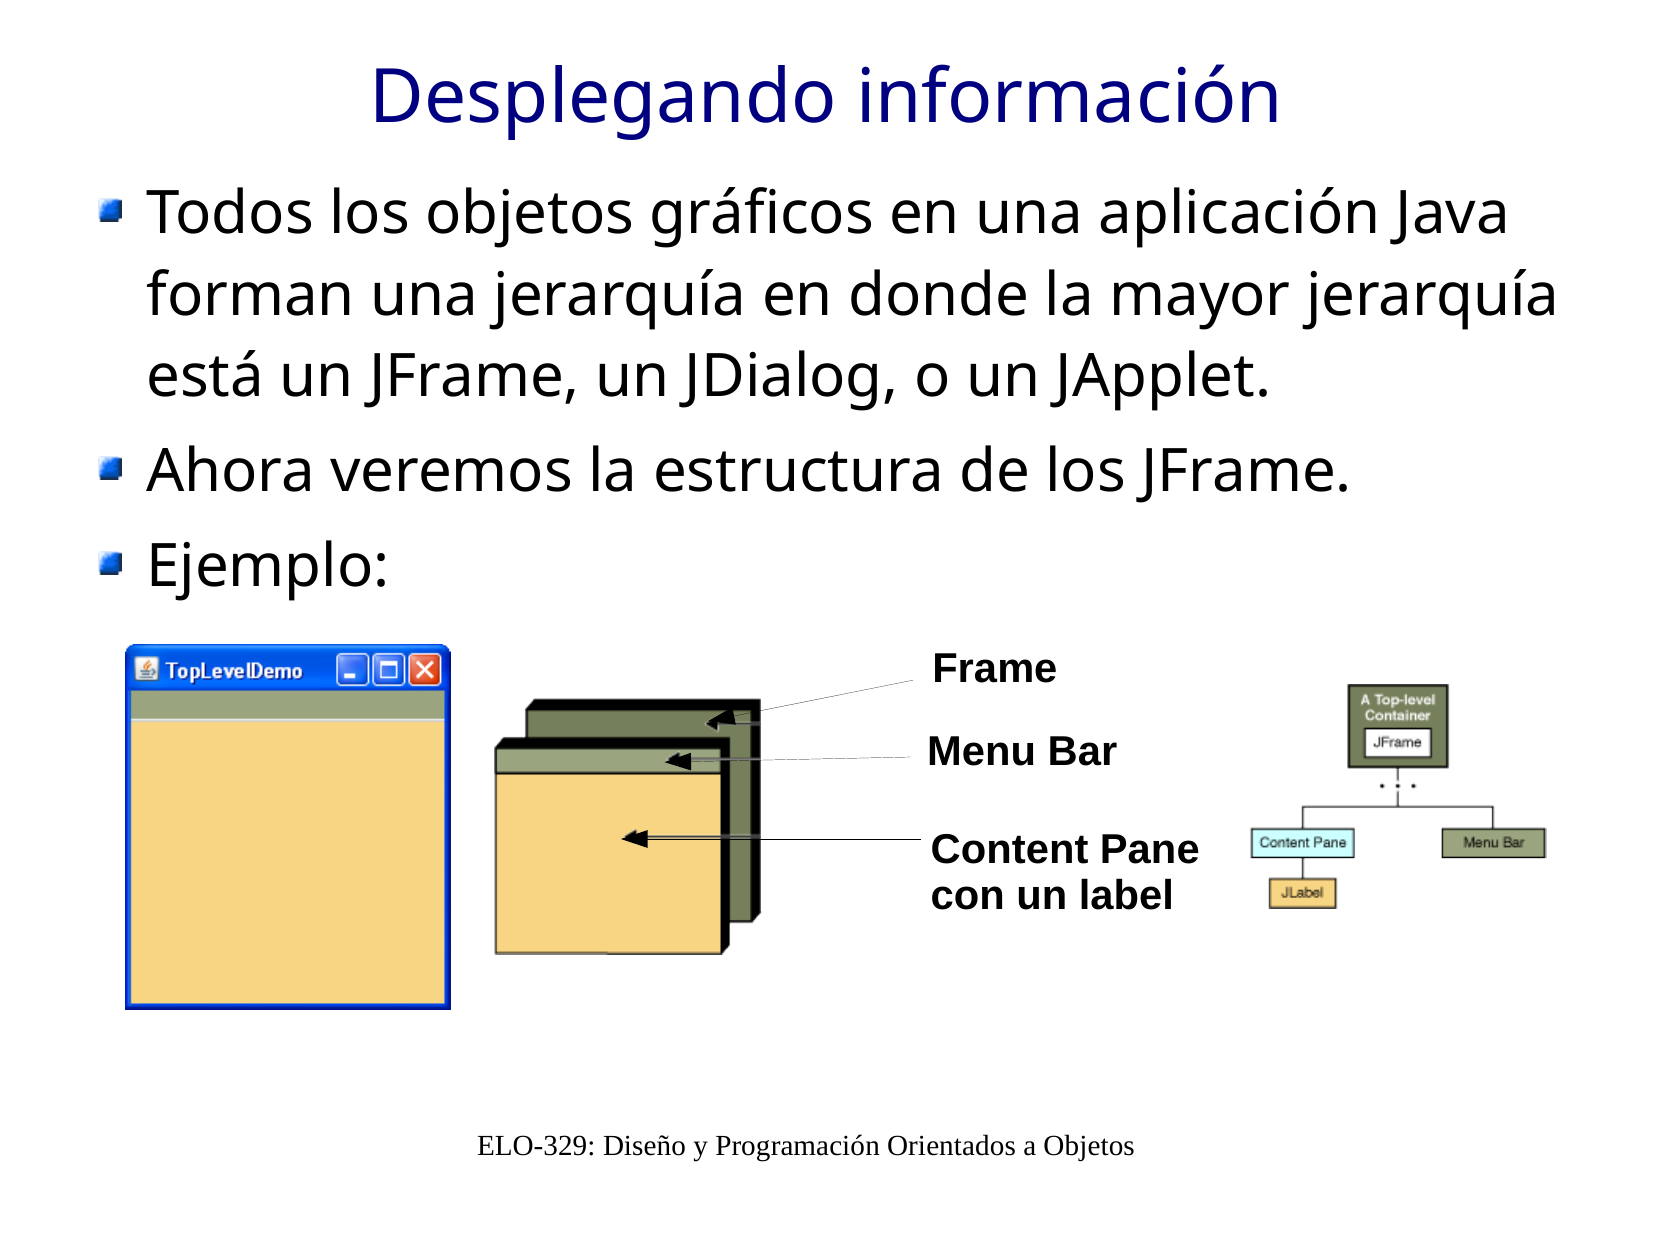

# Desplegando información
Todos los objetos gráficos en una aplicación Java forman una jerarquía en donde la mayor jerarquía está un JFrame, un JDialog, o un JApplet.
Ahora veremos la estructura de los JFrame.
Ejemplo:
Frame
Menu Bar
Content Pane con un label